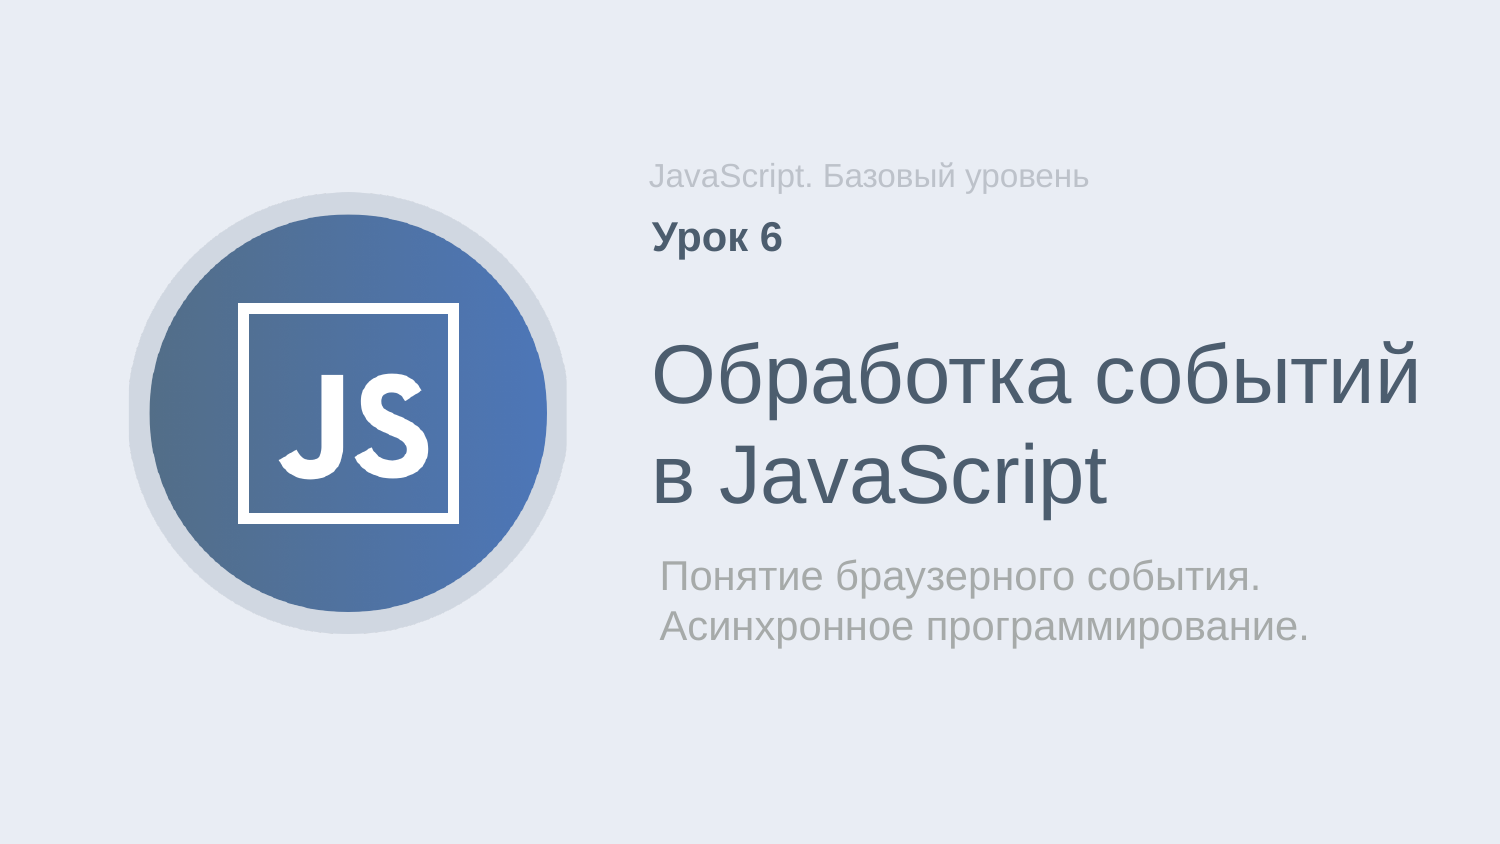

# JavaScript. Базовый уровень
Урок 6
Обработка событий в JavaScript
Понятие браузерного события. Асинхронное программирование.